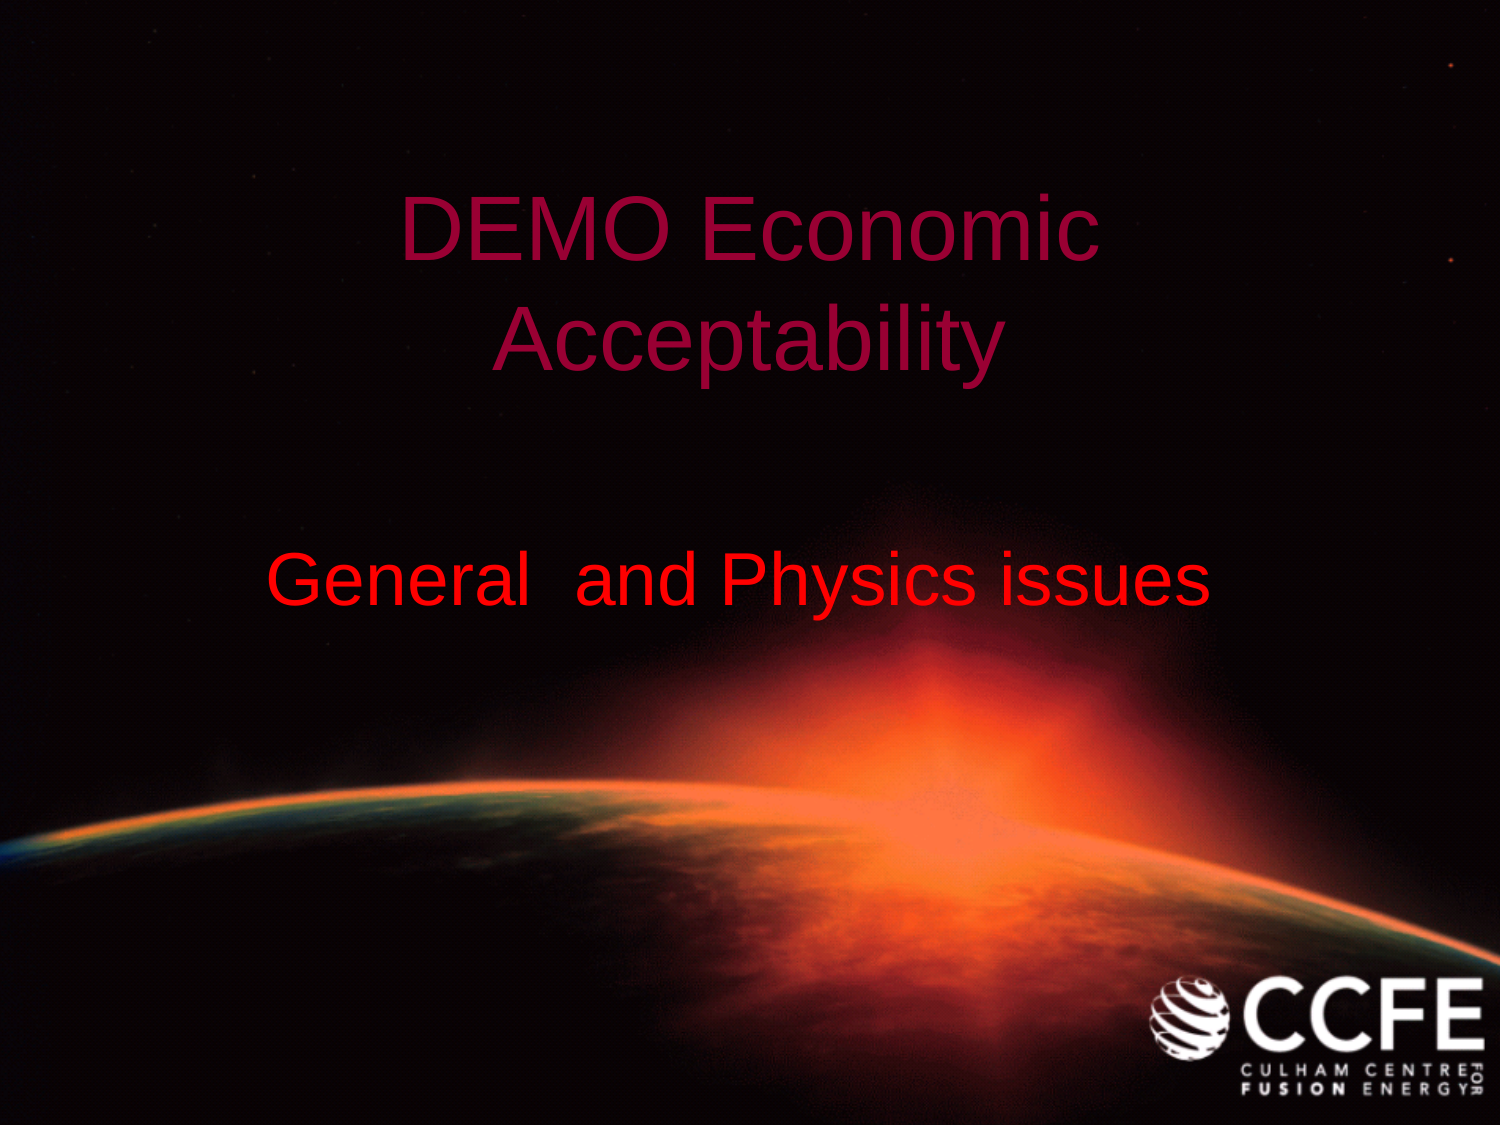

DEMO Economic Acceptability
General and Physics issues